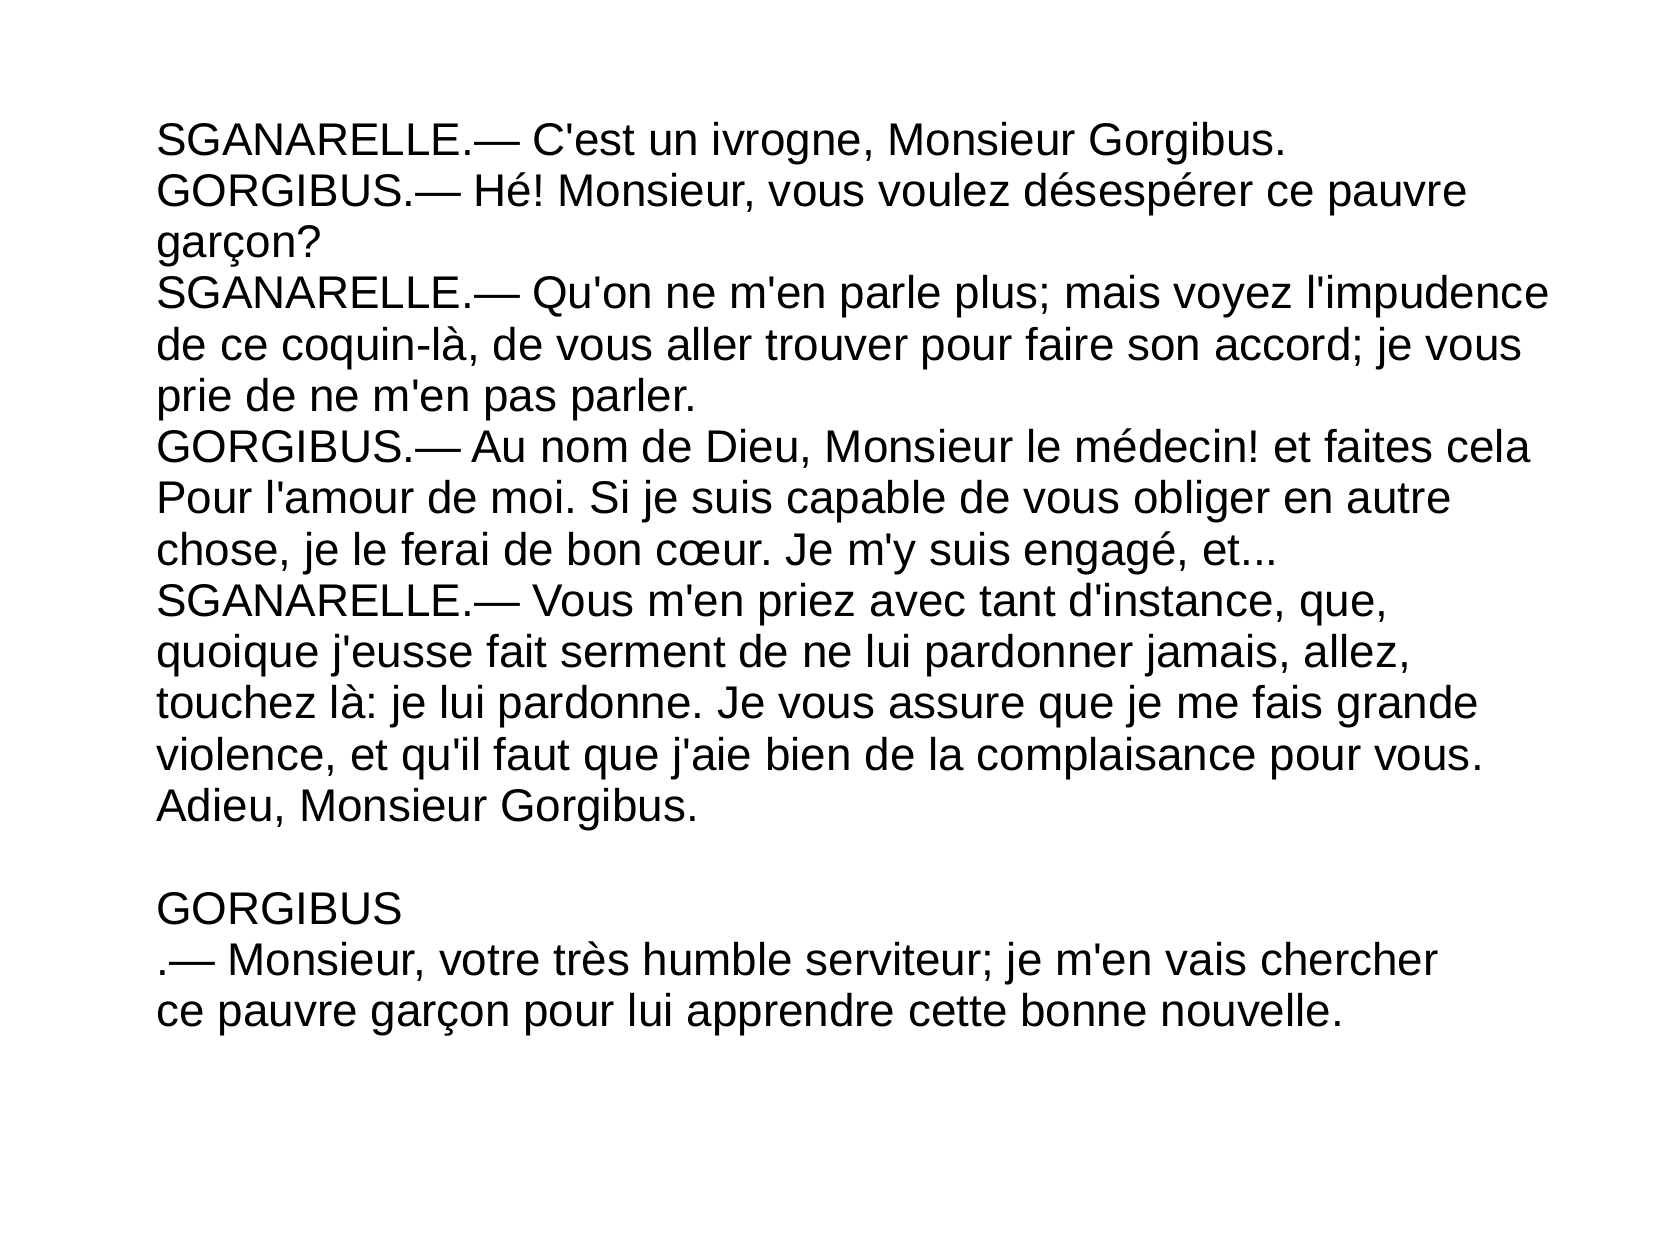

SGANARELLE.— C'est un ivrogne, Monsieur Gorgibus.
GORGIBUS.— Hé! Monsieur, vous voulez désespérer ce pauvre garçon?
SGANARELLE.— Qu'on ne m'en parle plus; mais voyez l'impudence de ce coquin-là, de vous aller trouver pour faire son accord; je vous prie de ne m'en pas parler.
GORGIBUS.— Au nom de Dieu, Monsieur le médecin! et faites cela Pour l'amour de moi. Si je suis capable de vous obliger en autre chose, je le ferai de bon cœur. Je m'y suis engagé, et...
SGANARELLE.— Vous m'en priez avec tant d'instance, que, quoique j'eusse fait serment de ne lui pardonner jamais, allez, touchez là: je lui pardonne. Je vous assure que je me fais grande violence, et qu'il faut que j'aie bien de la complaisance pour vous. Adieu, Monsieur Gorgibus.
GORGIBUS
.— Monsieur, votre très humble serviteur; je m'en vais chercher
ce pauvre garçon pour lui apprendre cette bonne nouvelle.